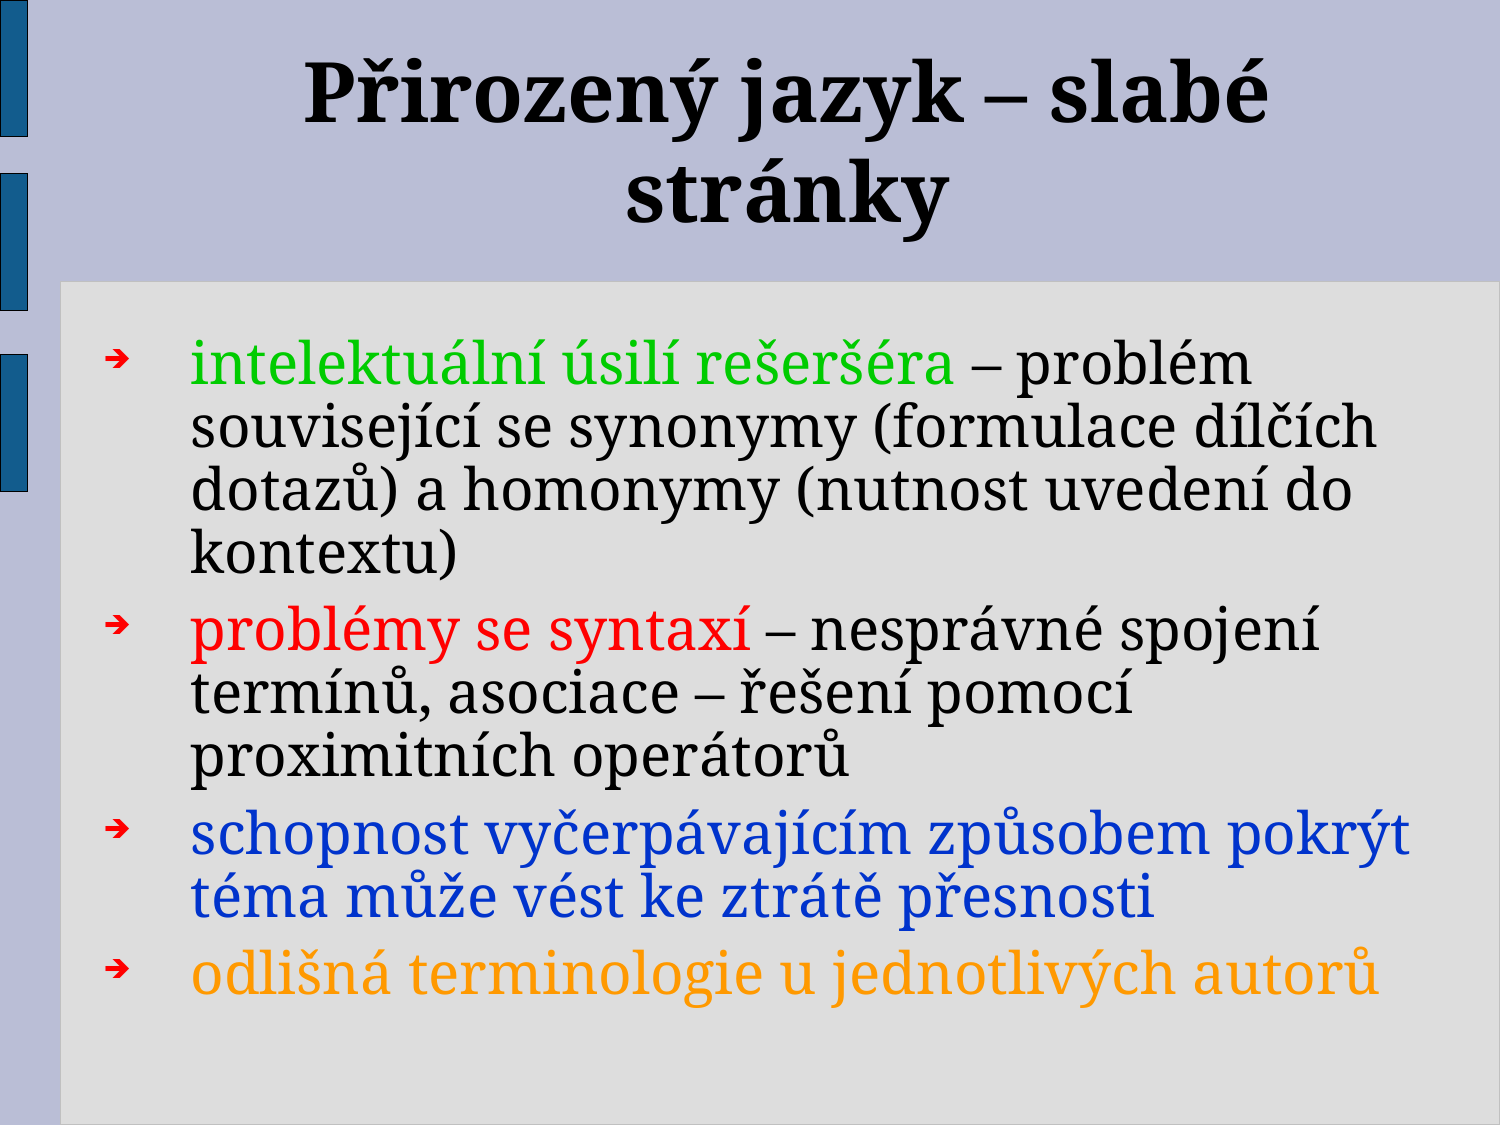

# Přirozený jazyk – slabé stránky
intelektuální úsilí rešeršéra – problém související se synonymy (formulace dílčích dotazů) a homonymy (nutnost uvedení do kontextu)
problémy se syntaxí – nesprávné spojení termínů, asociace – řešení pomocí proximitních operátorů
schopnost vyčerpávajícím způsobem pokrýt téma může vést ke ztrátě přesnosti
odlišná terminologie u jednotlivých autorů